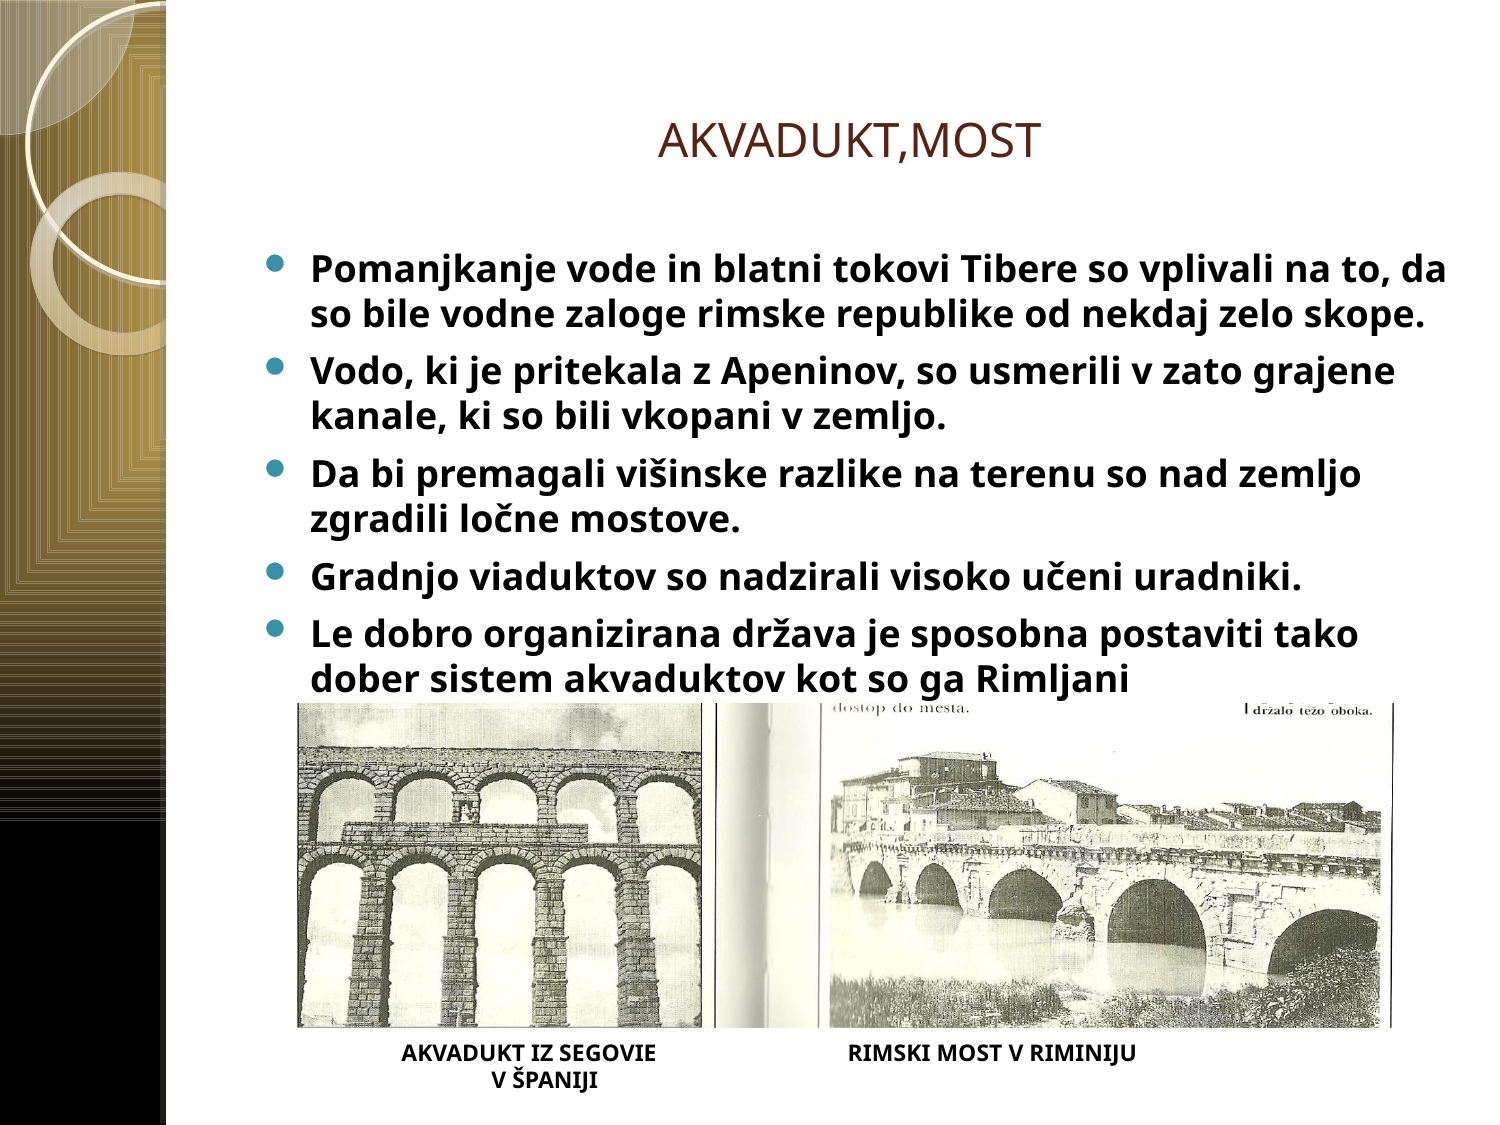

# AKVADUKT,MOST
Pomanjkanje vode in blatni tokovi Tibere so vplivali na to, da so bile vodne zaloge rimske republike od nekdaj zelo skope.
Vodo, ki je pritekala z Apeninov, so usmerili v zato grajene kanale, ki so bili vkopani v zemljo.
Da bi premagali višinske razlike na terenu so nad zemljo zgradili ločne mostove.
Gradnjo viaduktov so nadzirali visoko učeni uradniki.
Le dobro organizirana država je sposobna postaviti tako dober sistem akvaduktov kot so ga Rimljani
AKVADUKT IZ SEGOVIE
V ŠPANIJI
 RIMSKI MOST V RIMINIJU